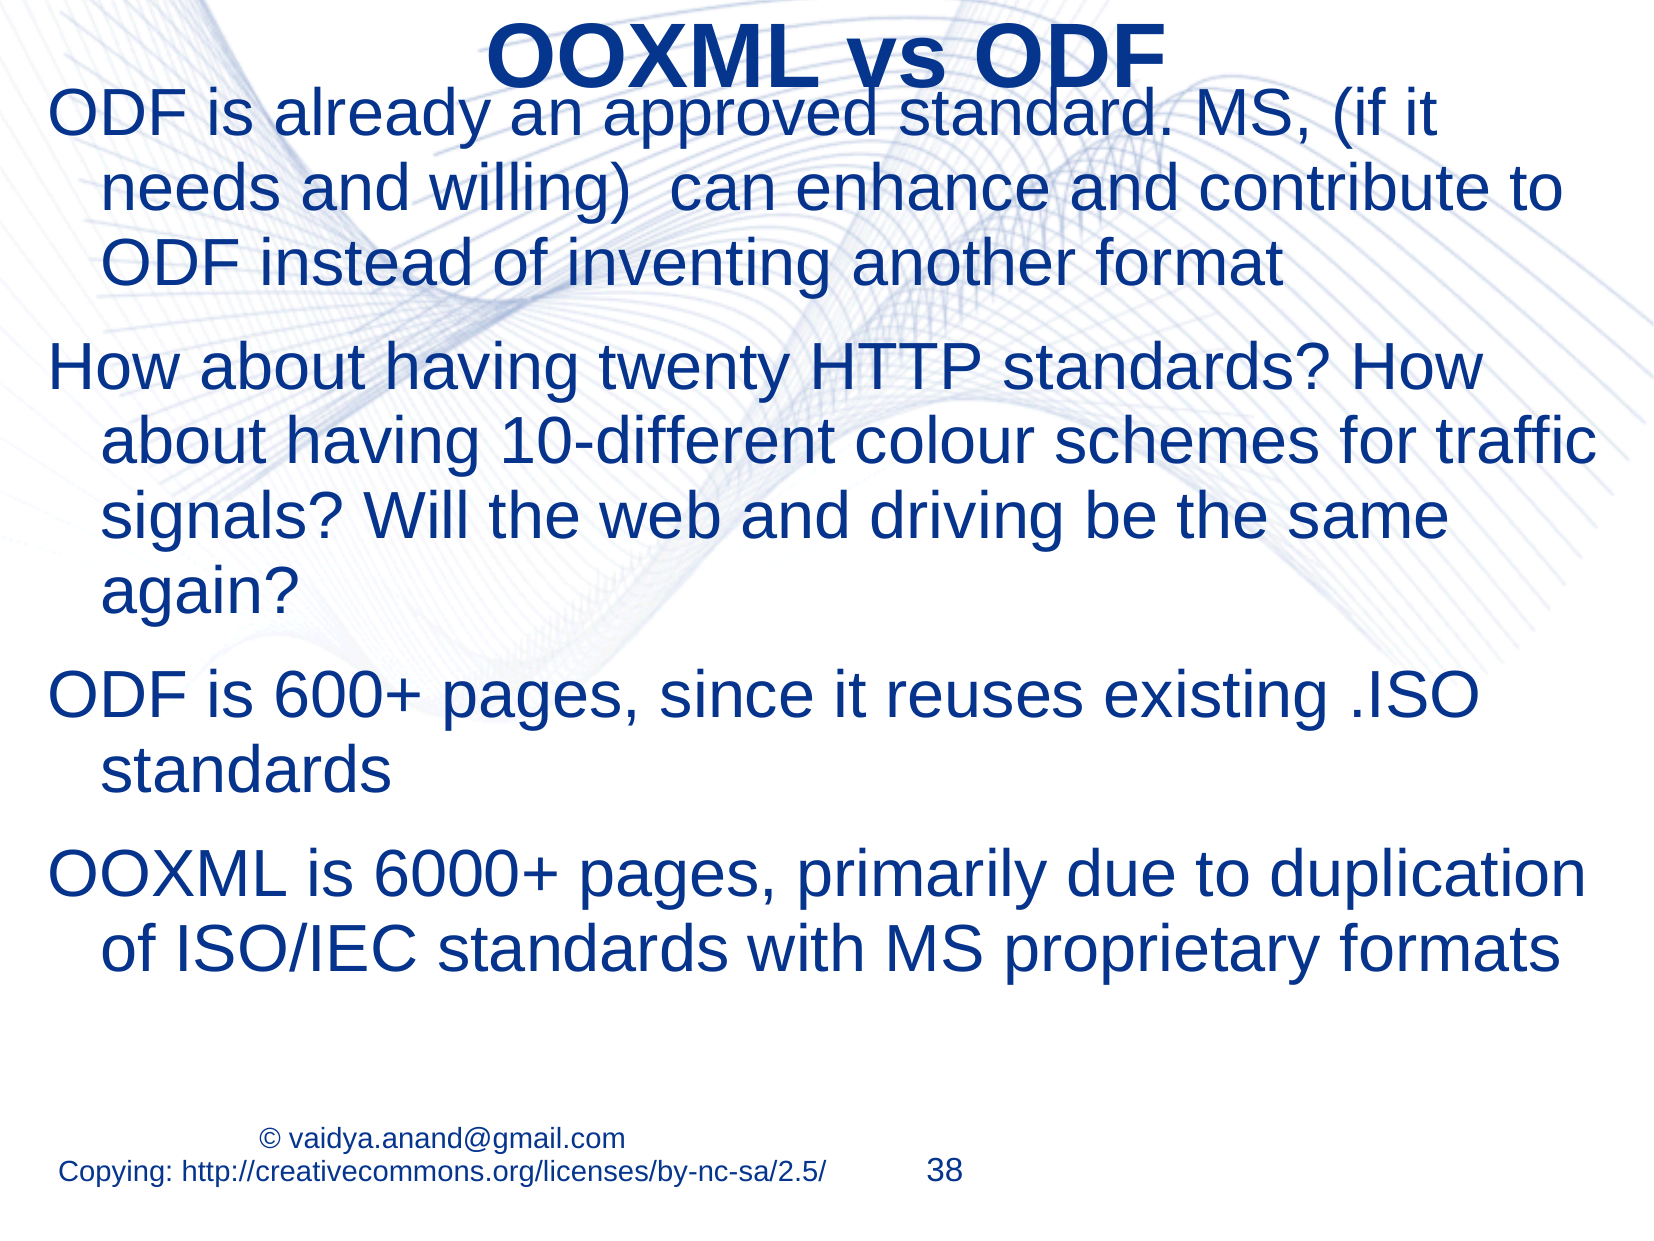

# OOXML vs ODF
ODF is already an approved standard. MS, (if it needs and willing) can enhance and contribute to ODF instead of inventing another format
How about having twenty HTTP standards? How about having 10-different colour schemes for traffic signals? Will the web and driving be the same again?
ODF is 600+ pages, since it reuses existing .ISO standards
OOXML is 6000+ pages, primarily due to duplication of ISO/IEC standards with MS proprietary formats
http://www.broffice.org
38